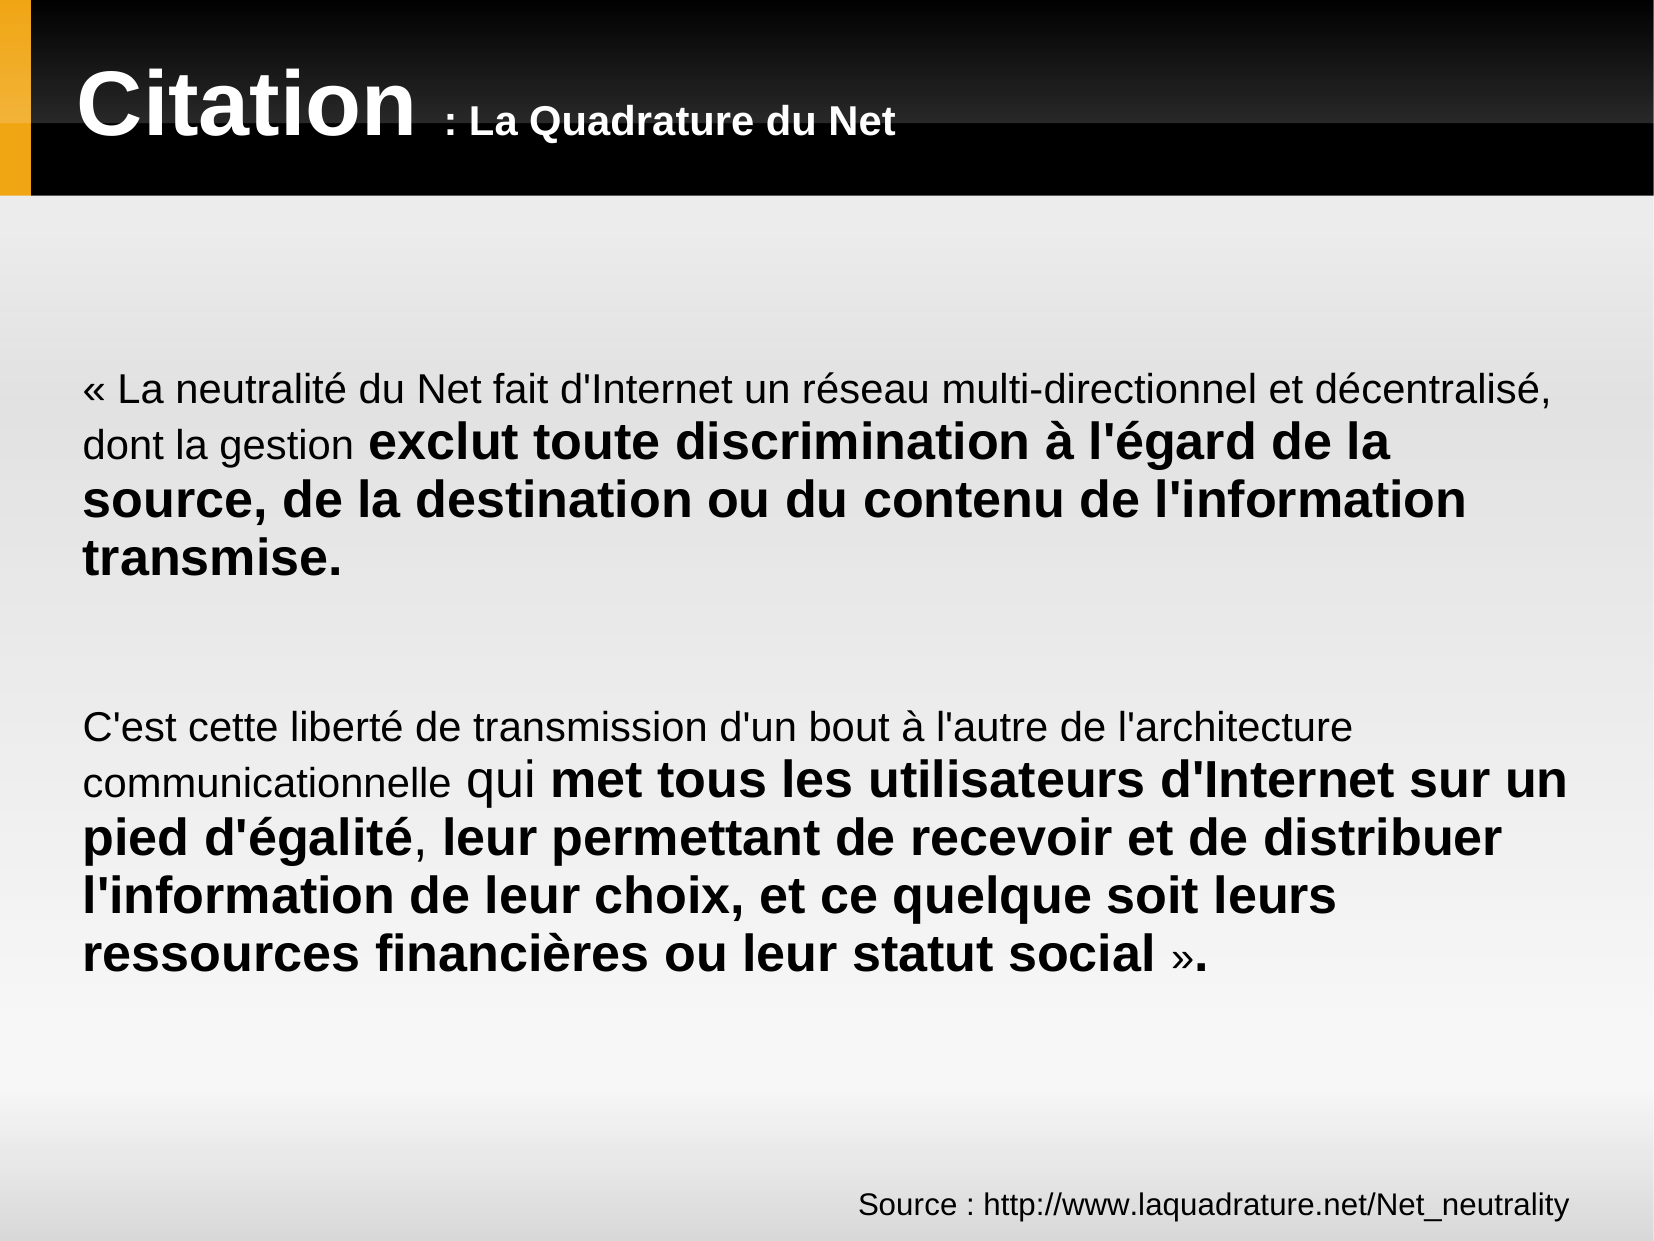

# Citation : La Quadrature du Net
« La neutralité du Net fait d'Internet un réseau multi-directionnel et décentralisé, dont la gestion exclut toute discrimination à l'égard de la source, de la destination ou du contenu de l'information transmise.
C'est cette liberté de transmission d'un bout à l'autre de l'architecture communicationnelle qui met tous les utilisateurs d'Internet sur un pied d'égalité, leur permettant de recevoir et de distribuer l'information de leur choix, et ce quelque soit leurs ressources financières ou leur statut social ».
Source : http://www.laquadrature.net/Net_neutrality